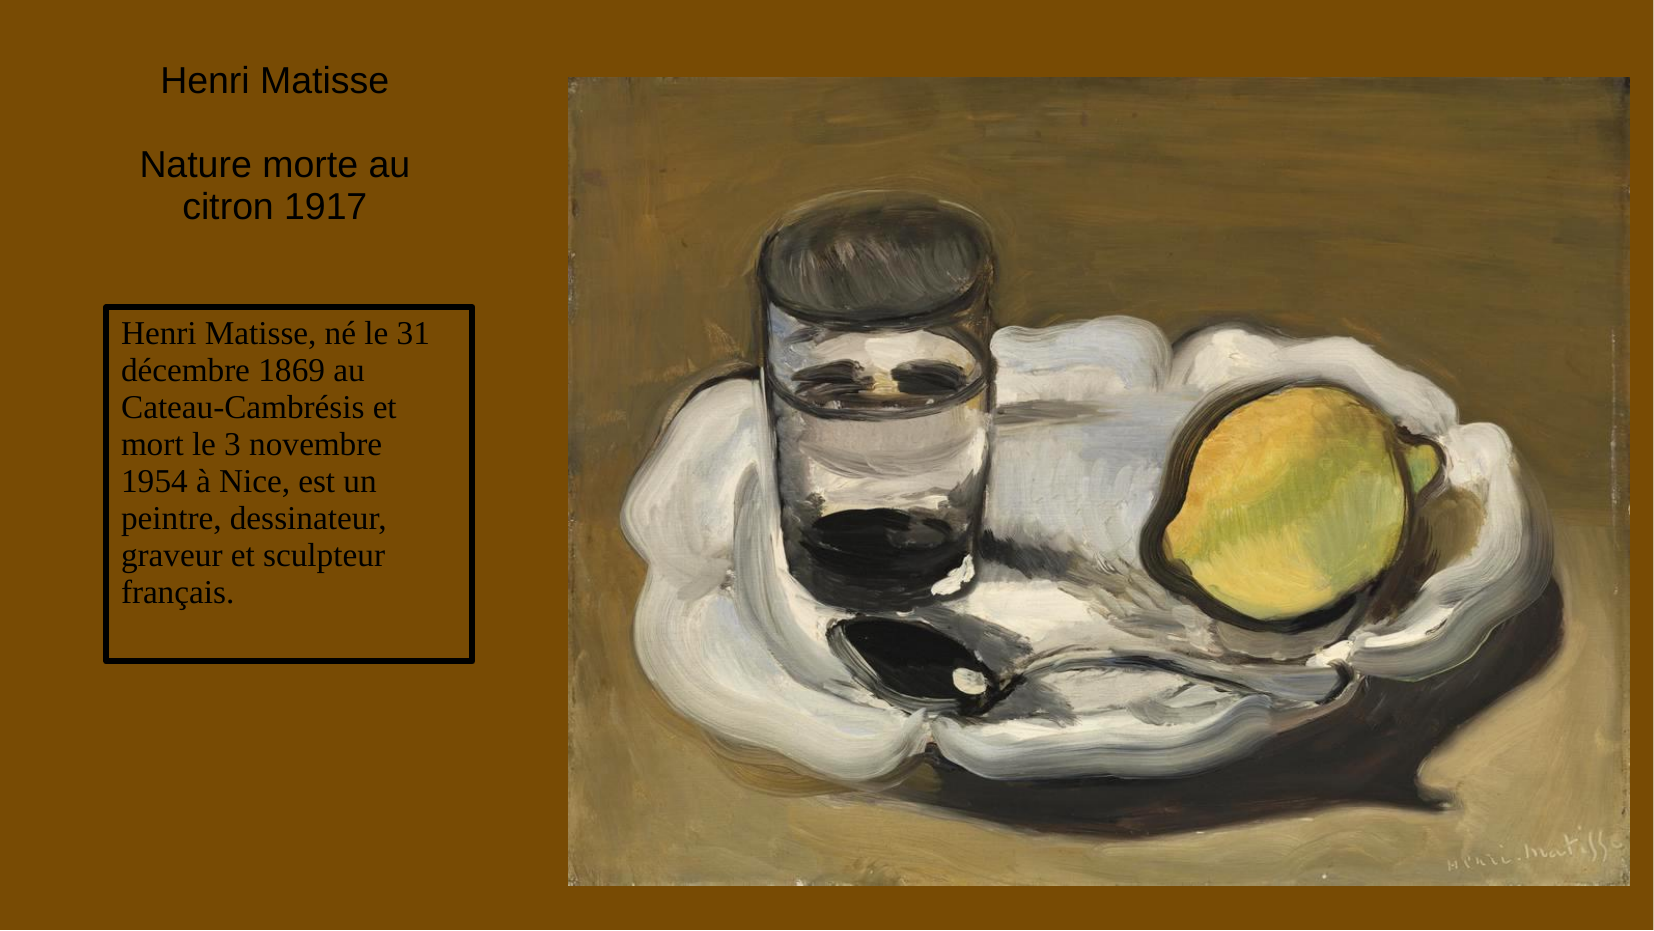

# Henri Matisse Nature morte au citron 1917
Henri Matisse, né le 31 décembre 1869 au Cateau-Cambrésis et mort le 3 novembre 1954 à Nice, est un peintre, dessinateur, graveur et sculpteur français.